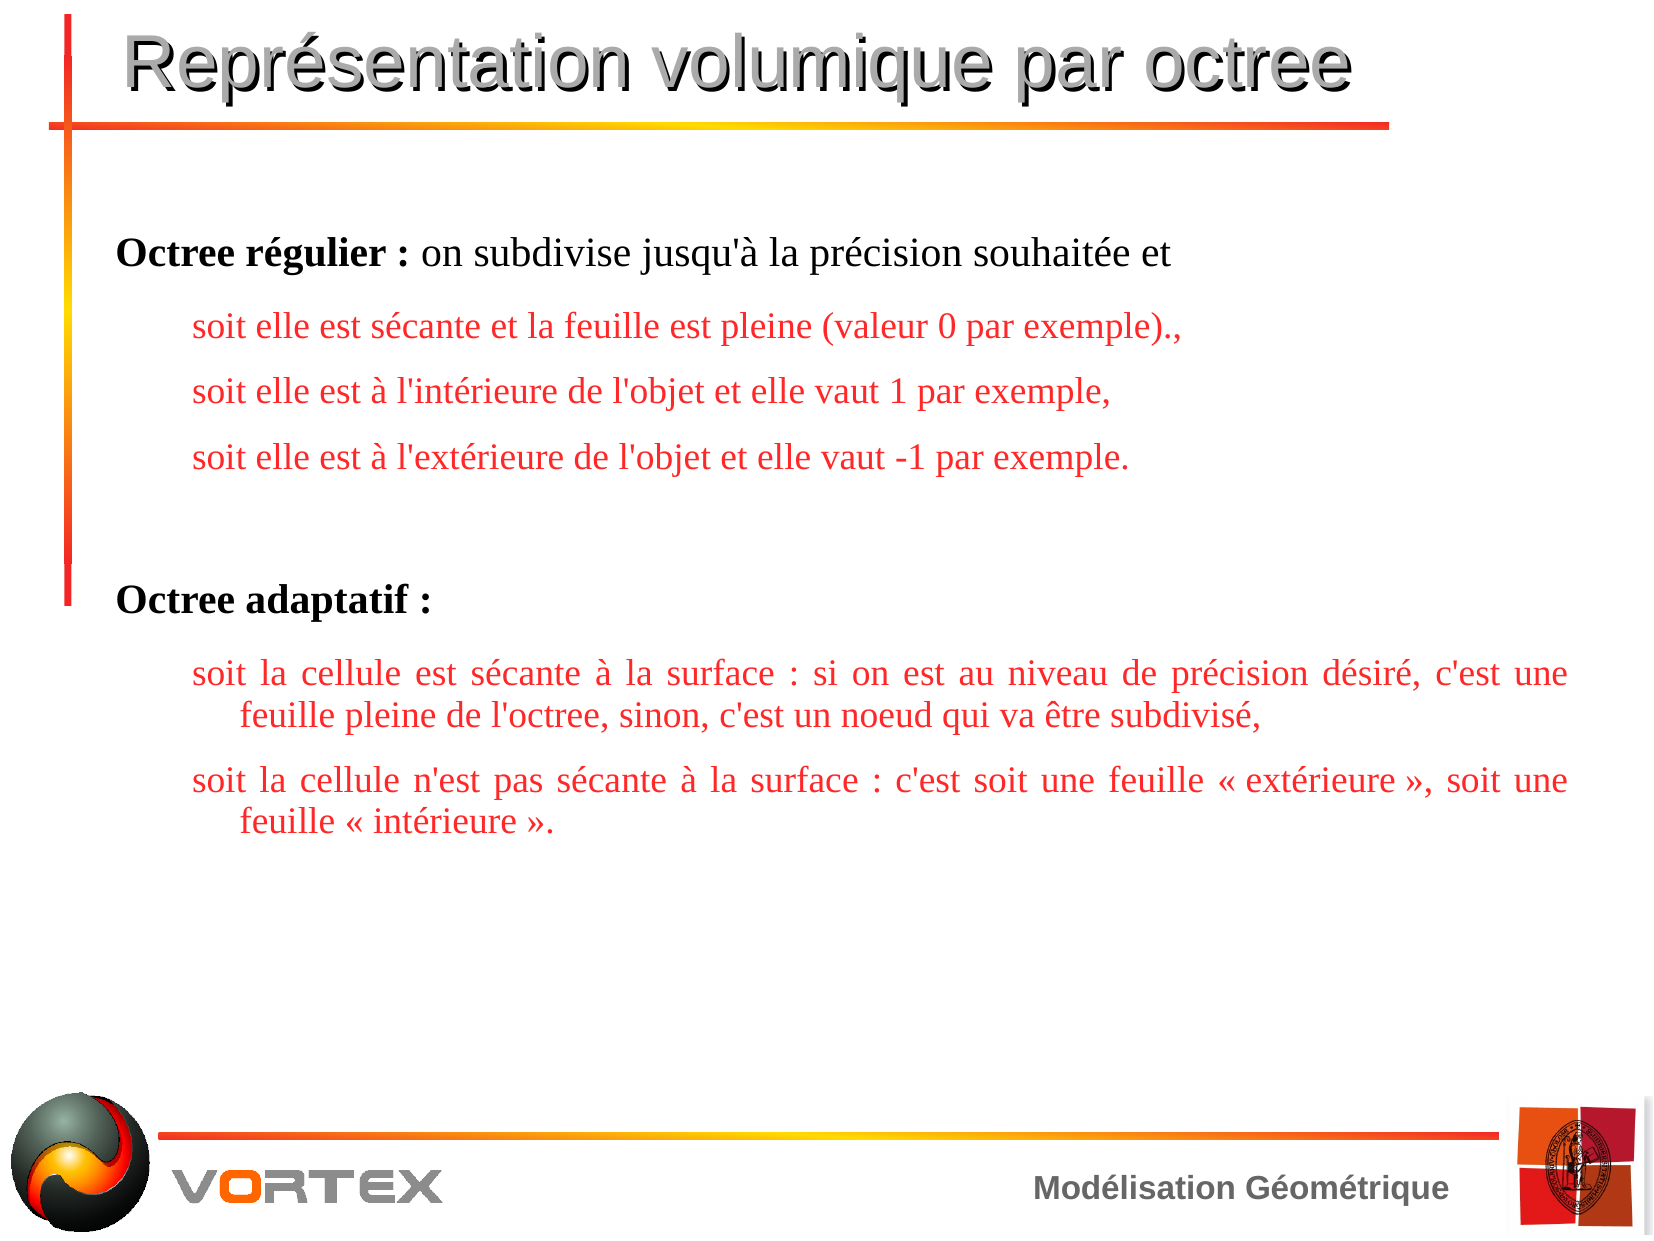

# Représentation volumique par octree
Octree régulier : on subdivise jusqu'à la précision souhaitée et
soit elle est sécante et la feuille est pleine (valeur 0 par exemple).,
soit elle est à l'intérieure de l'objet et elle vaut 1 par exemple,
soit elle est à l'extérieure de l'objet et elle vaut -1 par exemple.
Octree adaptatif :
soit la cellule est sécante à la surface : si on est au niveau de précision désiré, c'est une feuille pleine de l'octree, sinon, c'est un noeud qui va être subdivisé,
soit la cellule n'est pas sécante à la surface : c'est soit une feuille « extérieure », soit une feuille « intérieure ».